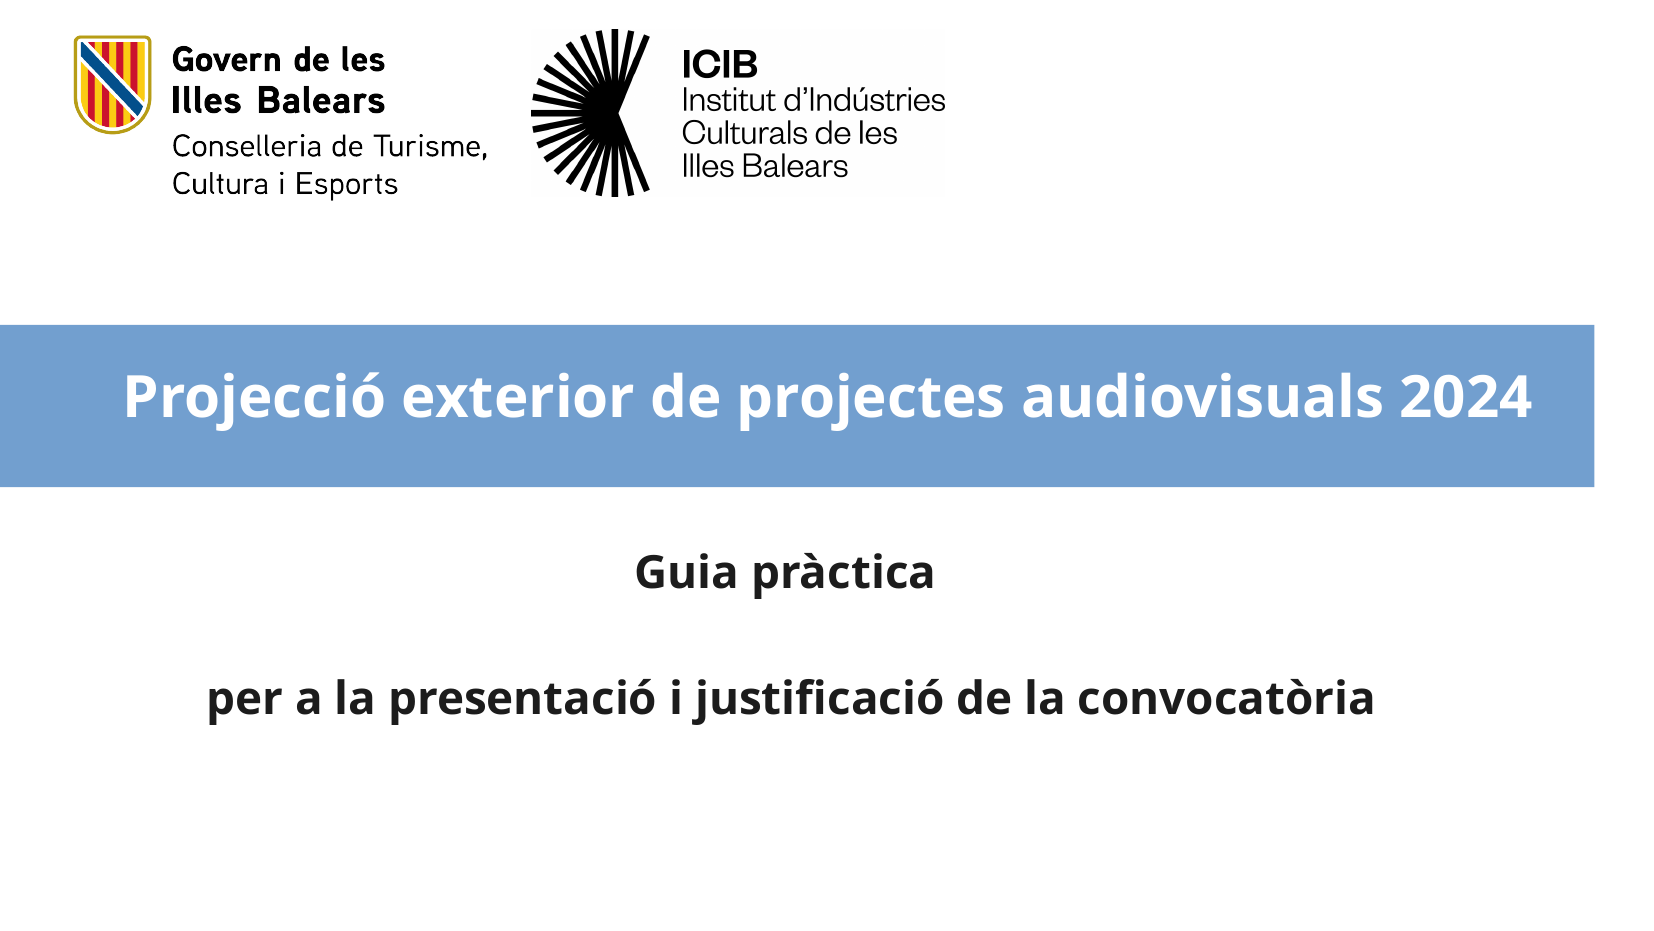

# Projecció exterior de projectes audiovisuals 2024
Guia pràctica
per a la presentació i justificació de la convocatòria